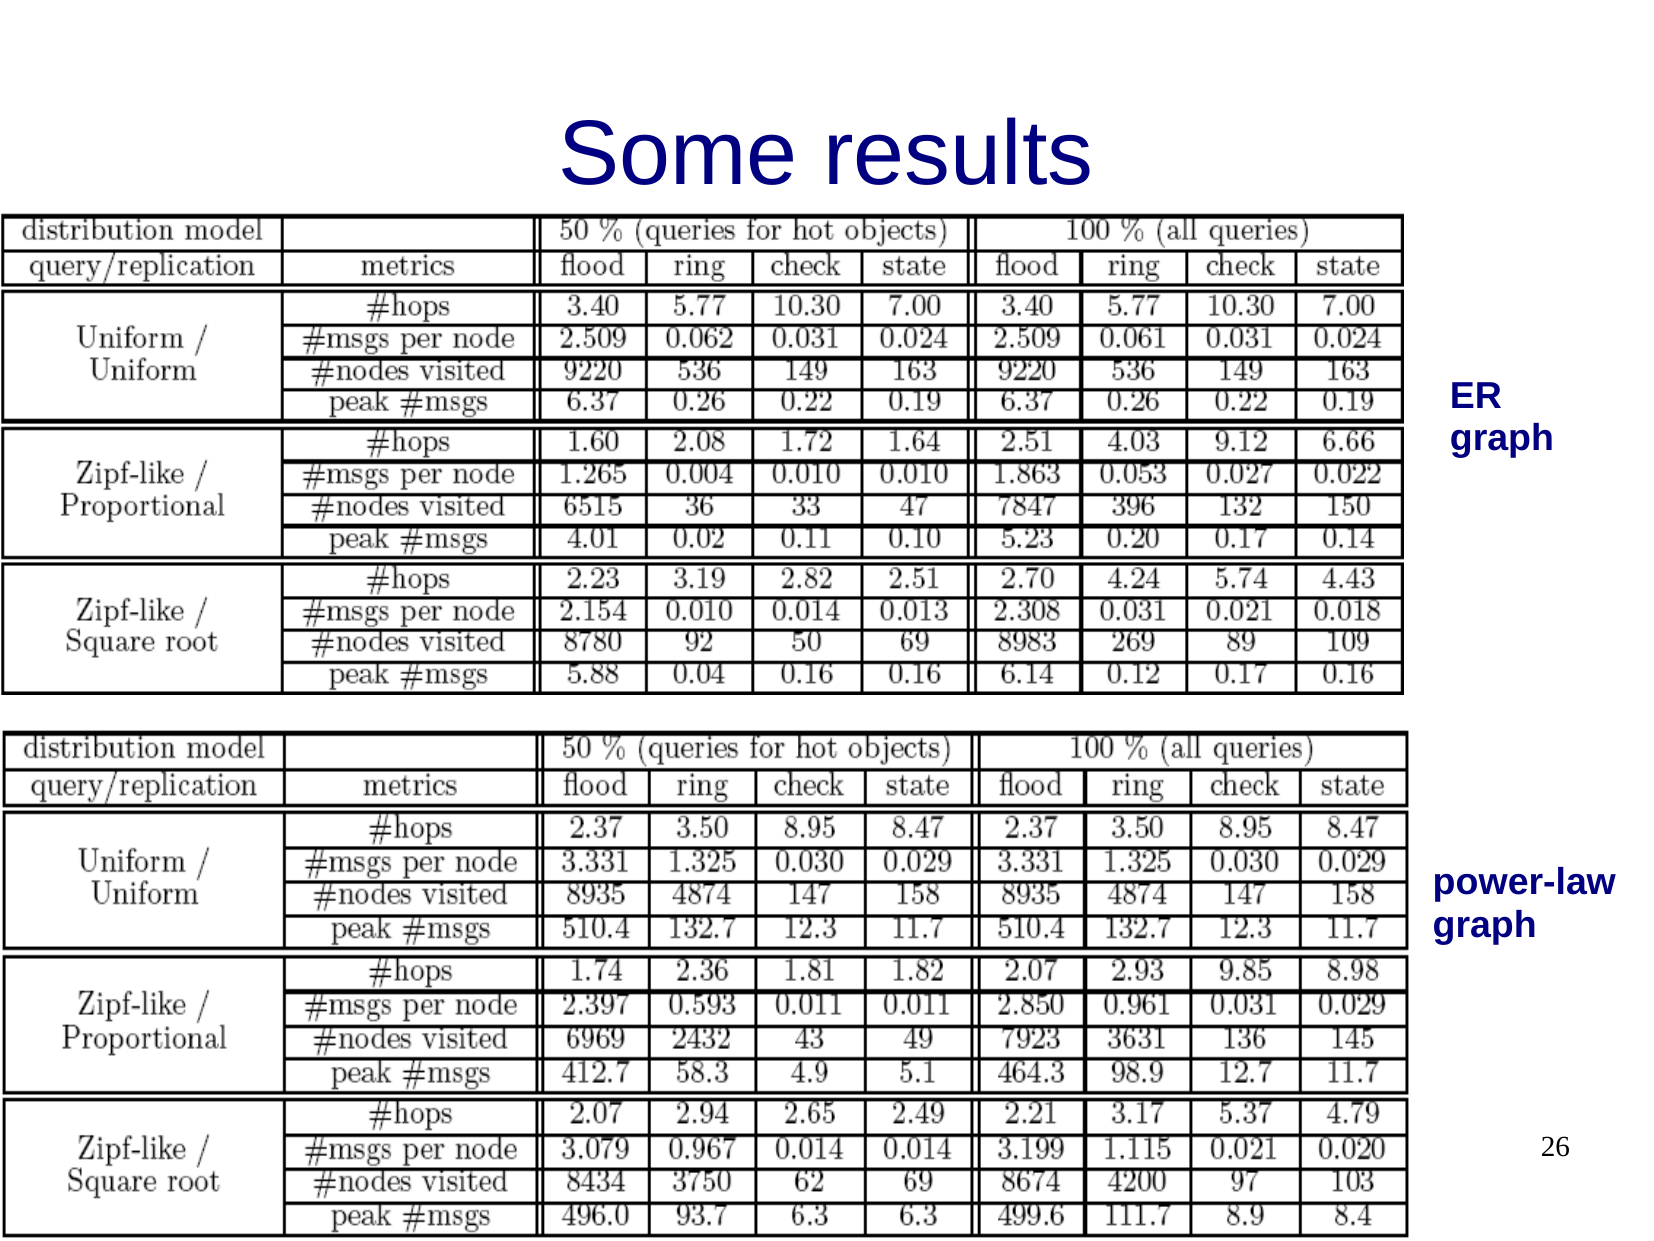

# Some results
ER
graph
power-law
graph
26